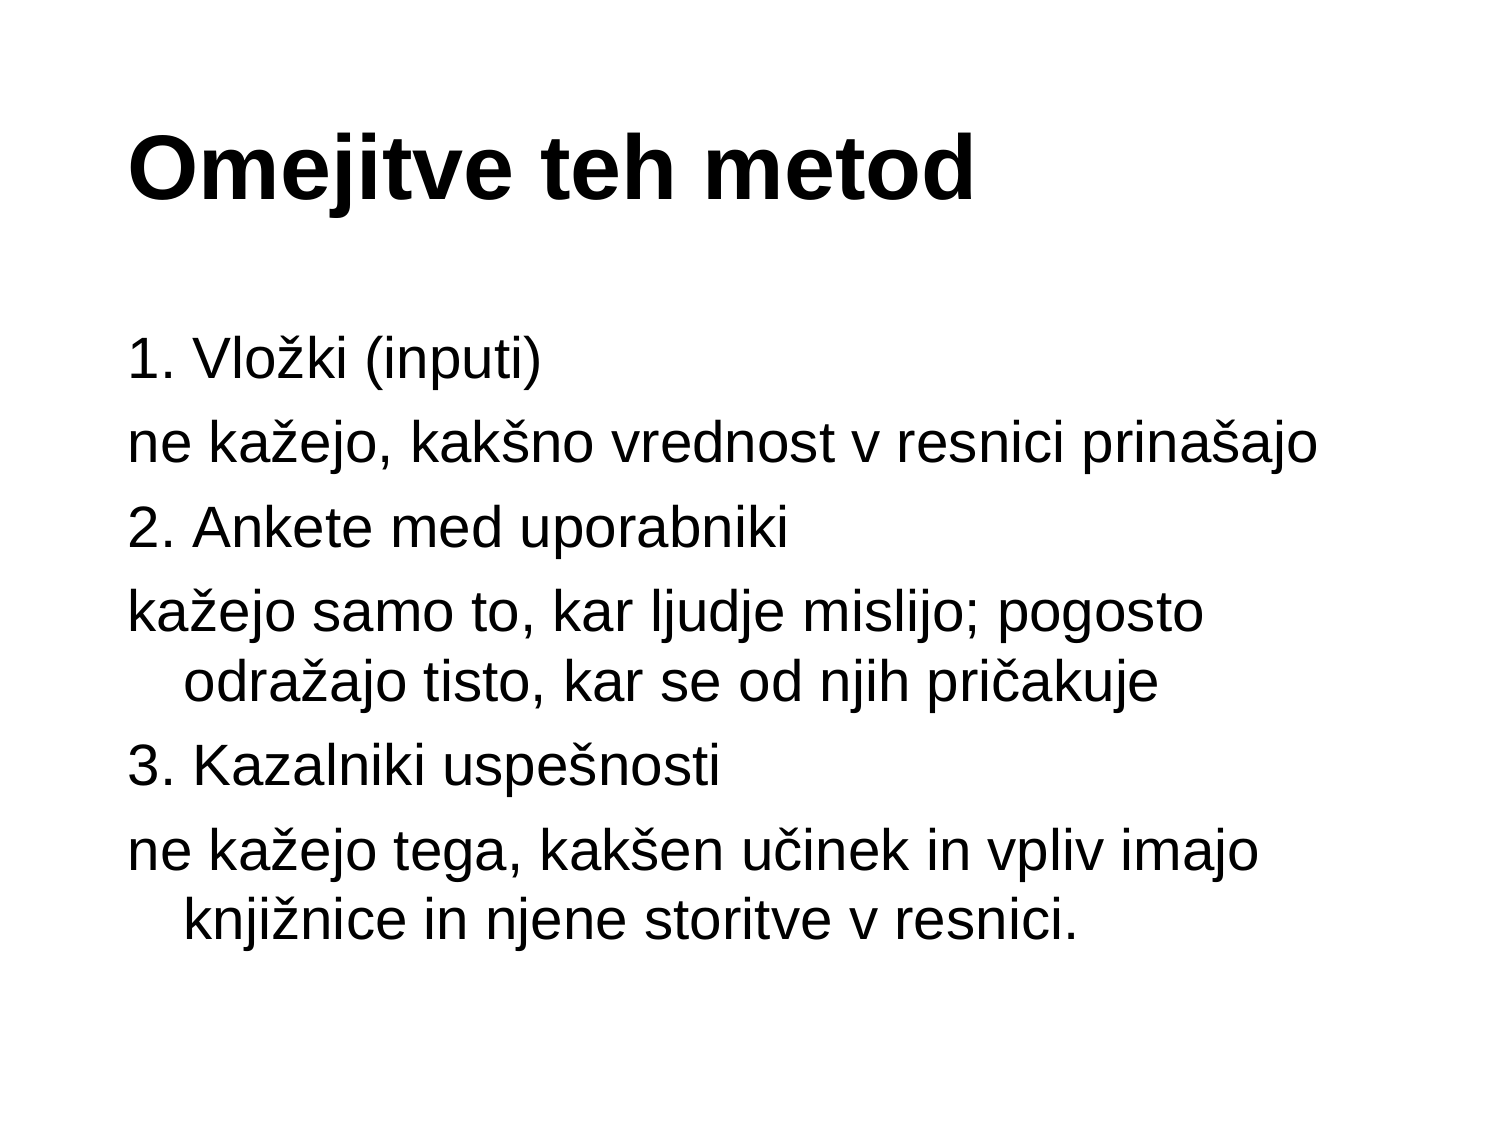

# Omejitve teh metod
1. Vložki (inputi)
ne kažejo, kakšno vrednost v resnici prinašajo
2. Ankete med uporabniki
kažejo samo to, kar ljudje mislijo; pogosto odražajo tisto, kar se od njih pričakuje
3. Kazalniki uspešnosti
ne kažejo tega, kakšen učinek in vpliv imajo knjižnice in njene storitve v resnici.
Primoz Juznic, BINK, FF, Univerza v Ljubljani